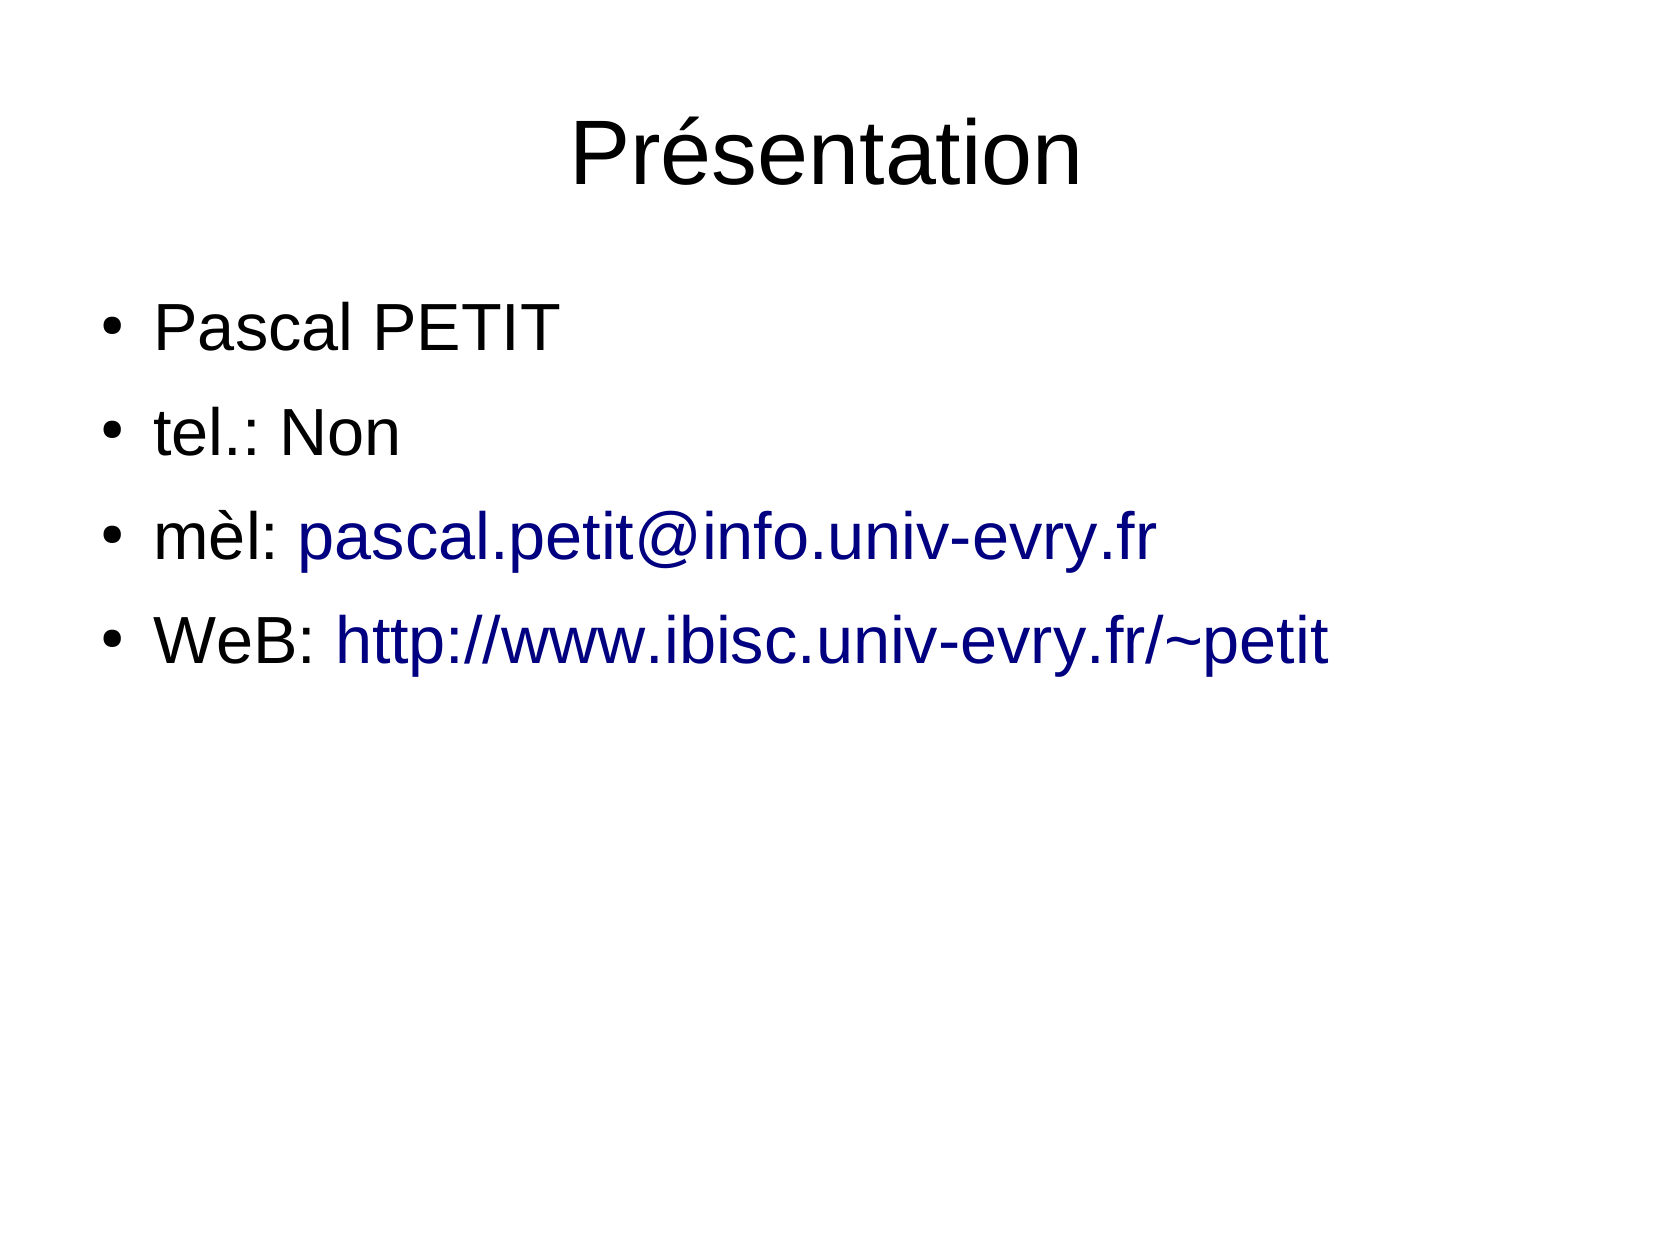

# Présentation
Pascal PETIT
tel.: Non
mèl: pascal.petit@info.univ-evry.fr
WeB: http://www.ibisc.univ-evry.fr/~petit